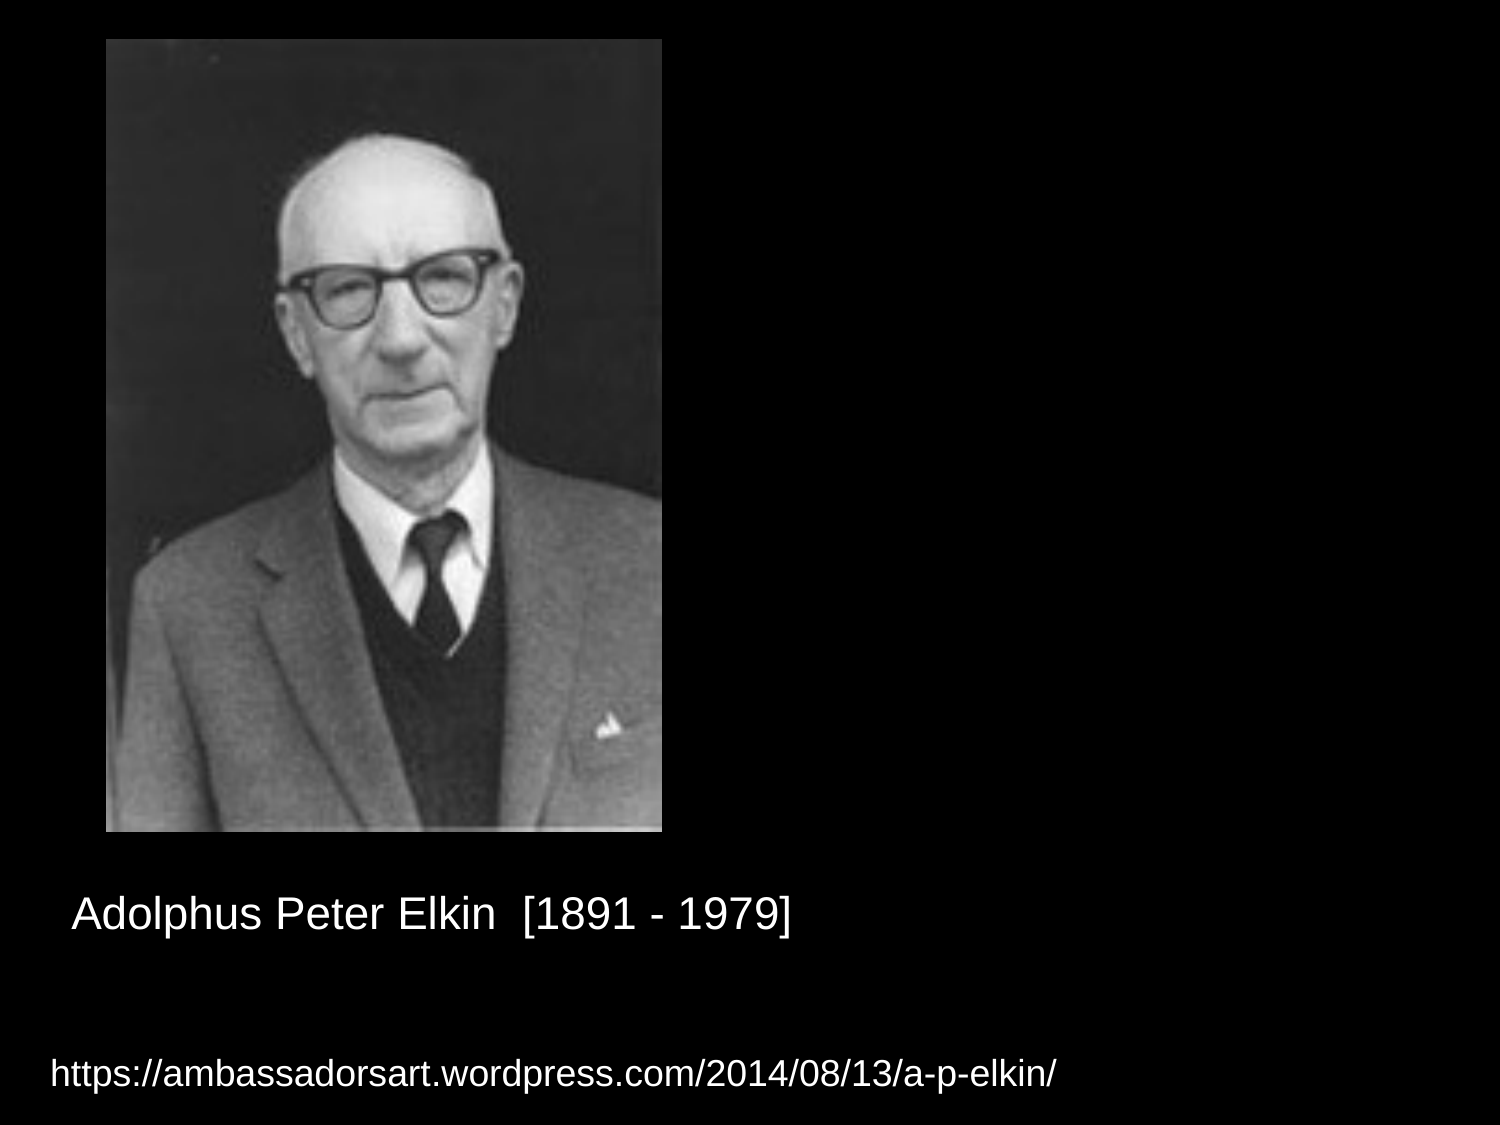

Adolphus Peter Elkin [1891 - 1979]
https://ambassadorsart.wordpress.com/2014/08/13/a-p-elkin/